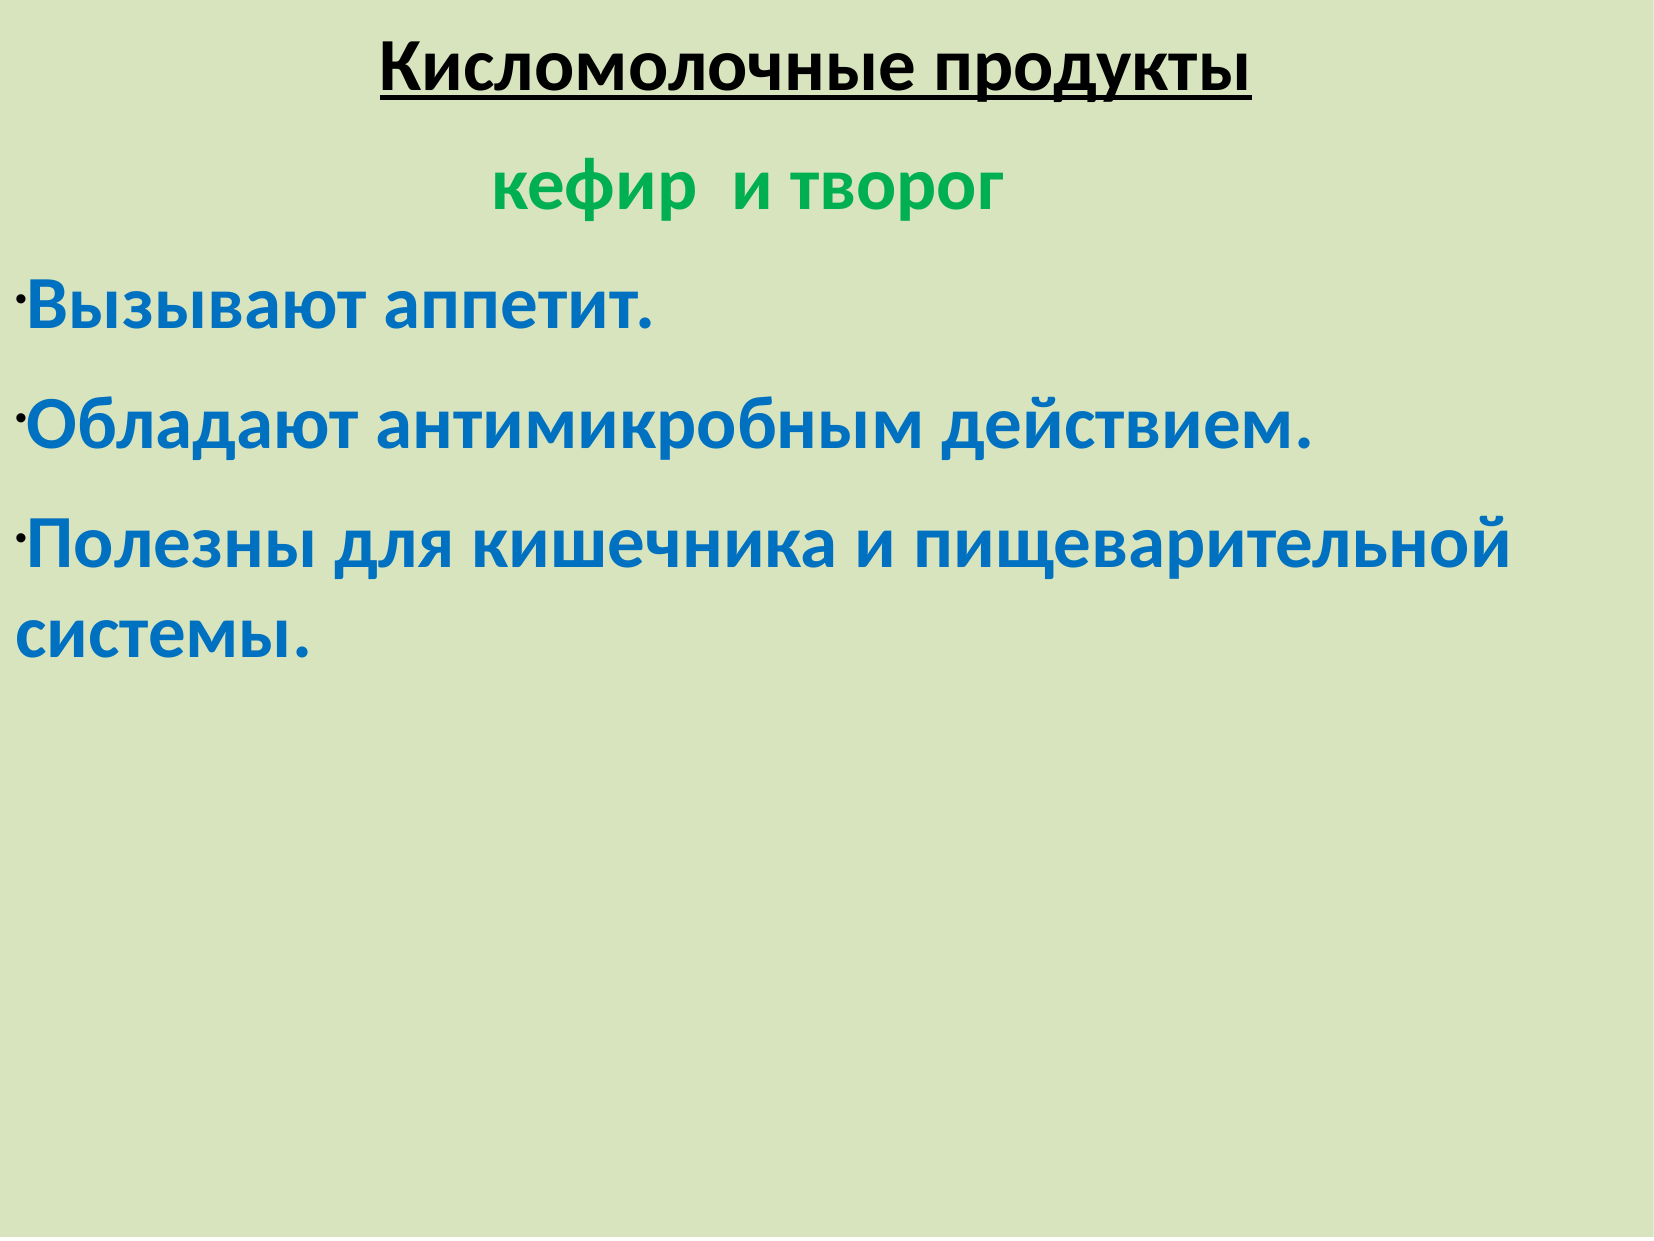

# Кисломолочные продукты
 кефир и творог
Вызывают аппетит.
Обладают антимикробным действием.
Полезны для кишечника и пищеварительной системы.